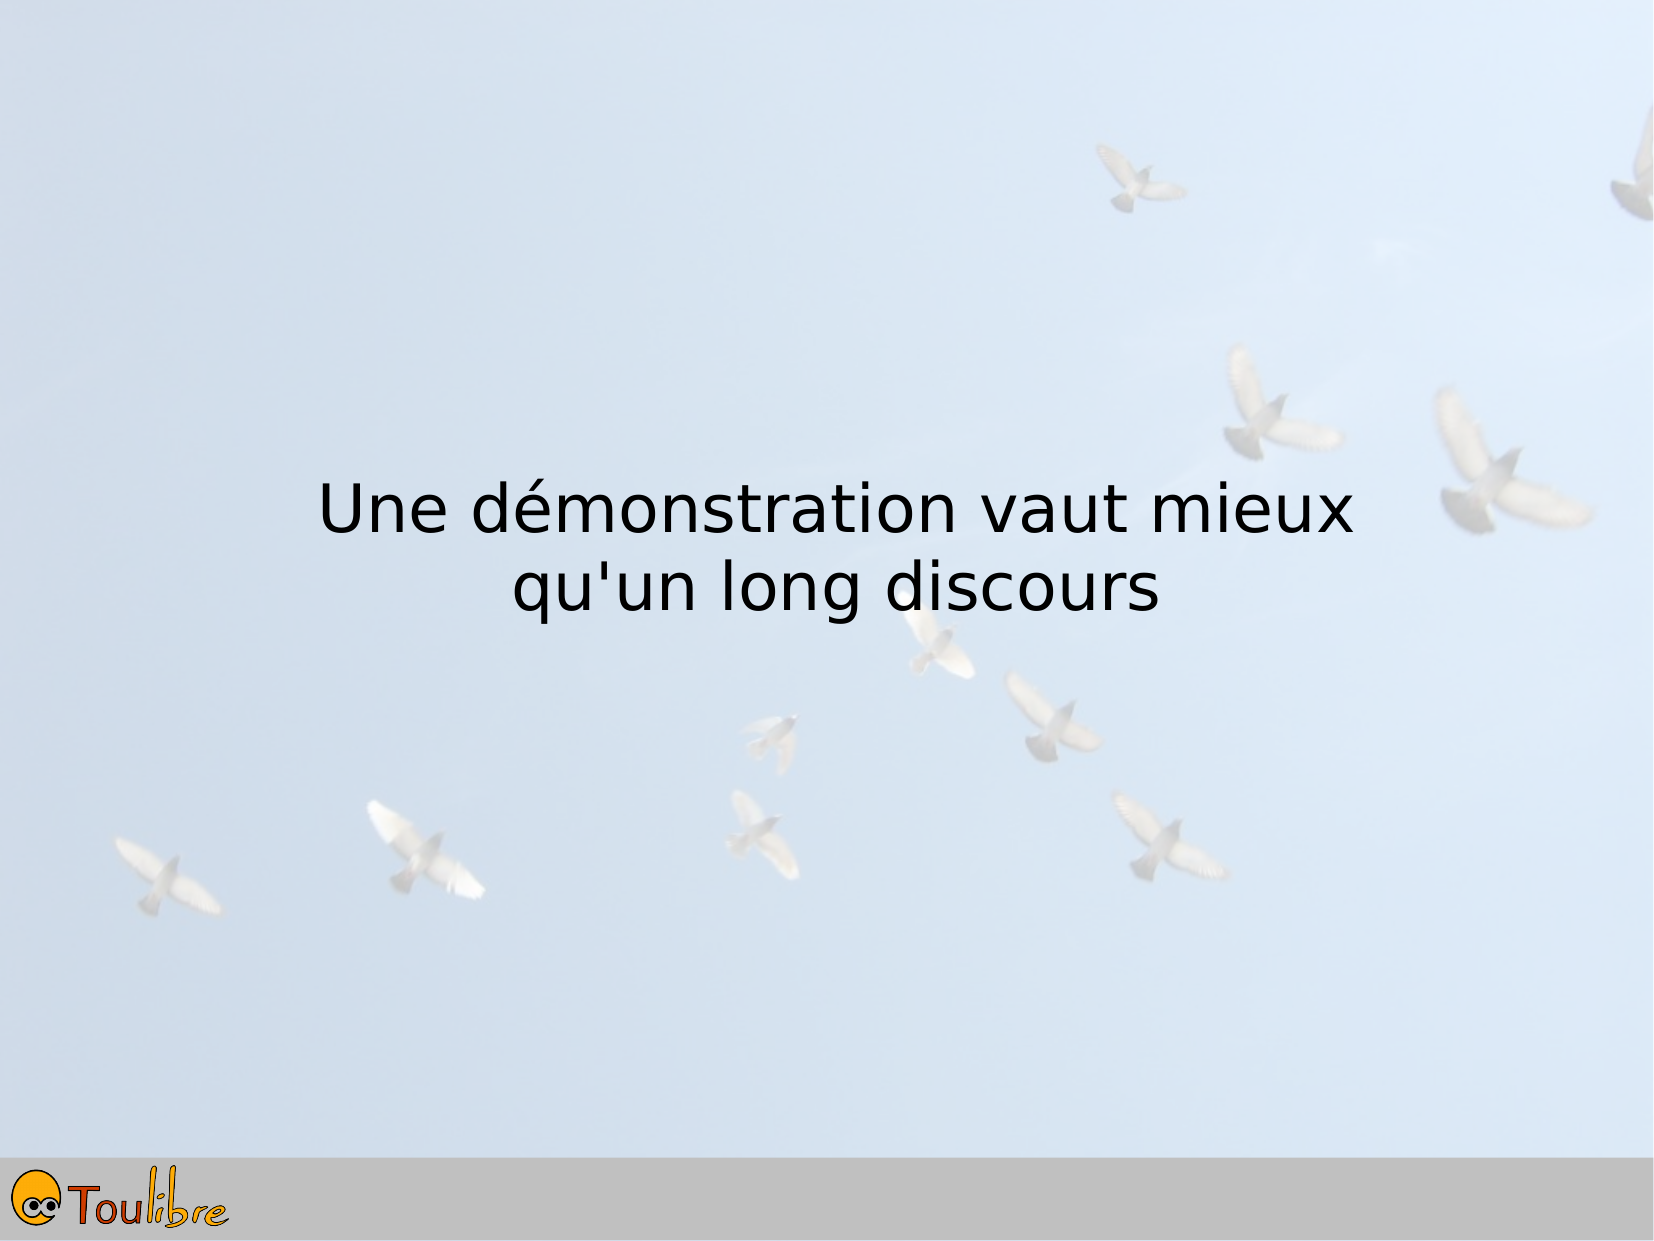

# Une démonstration vaut mieux
qu'un long discours